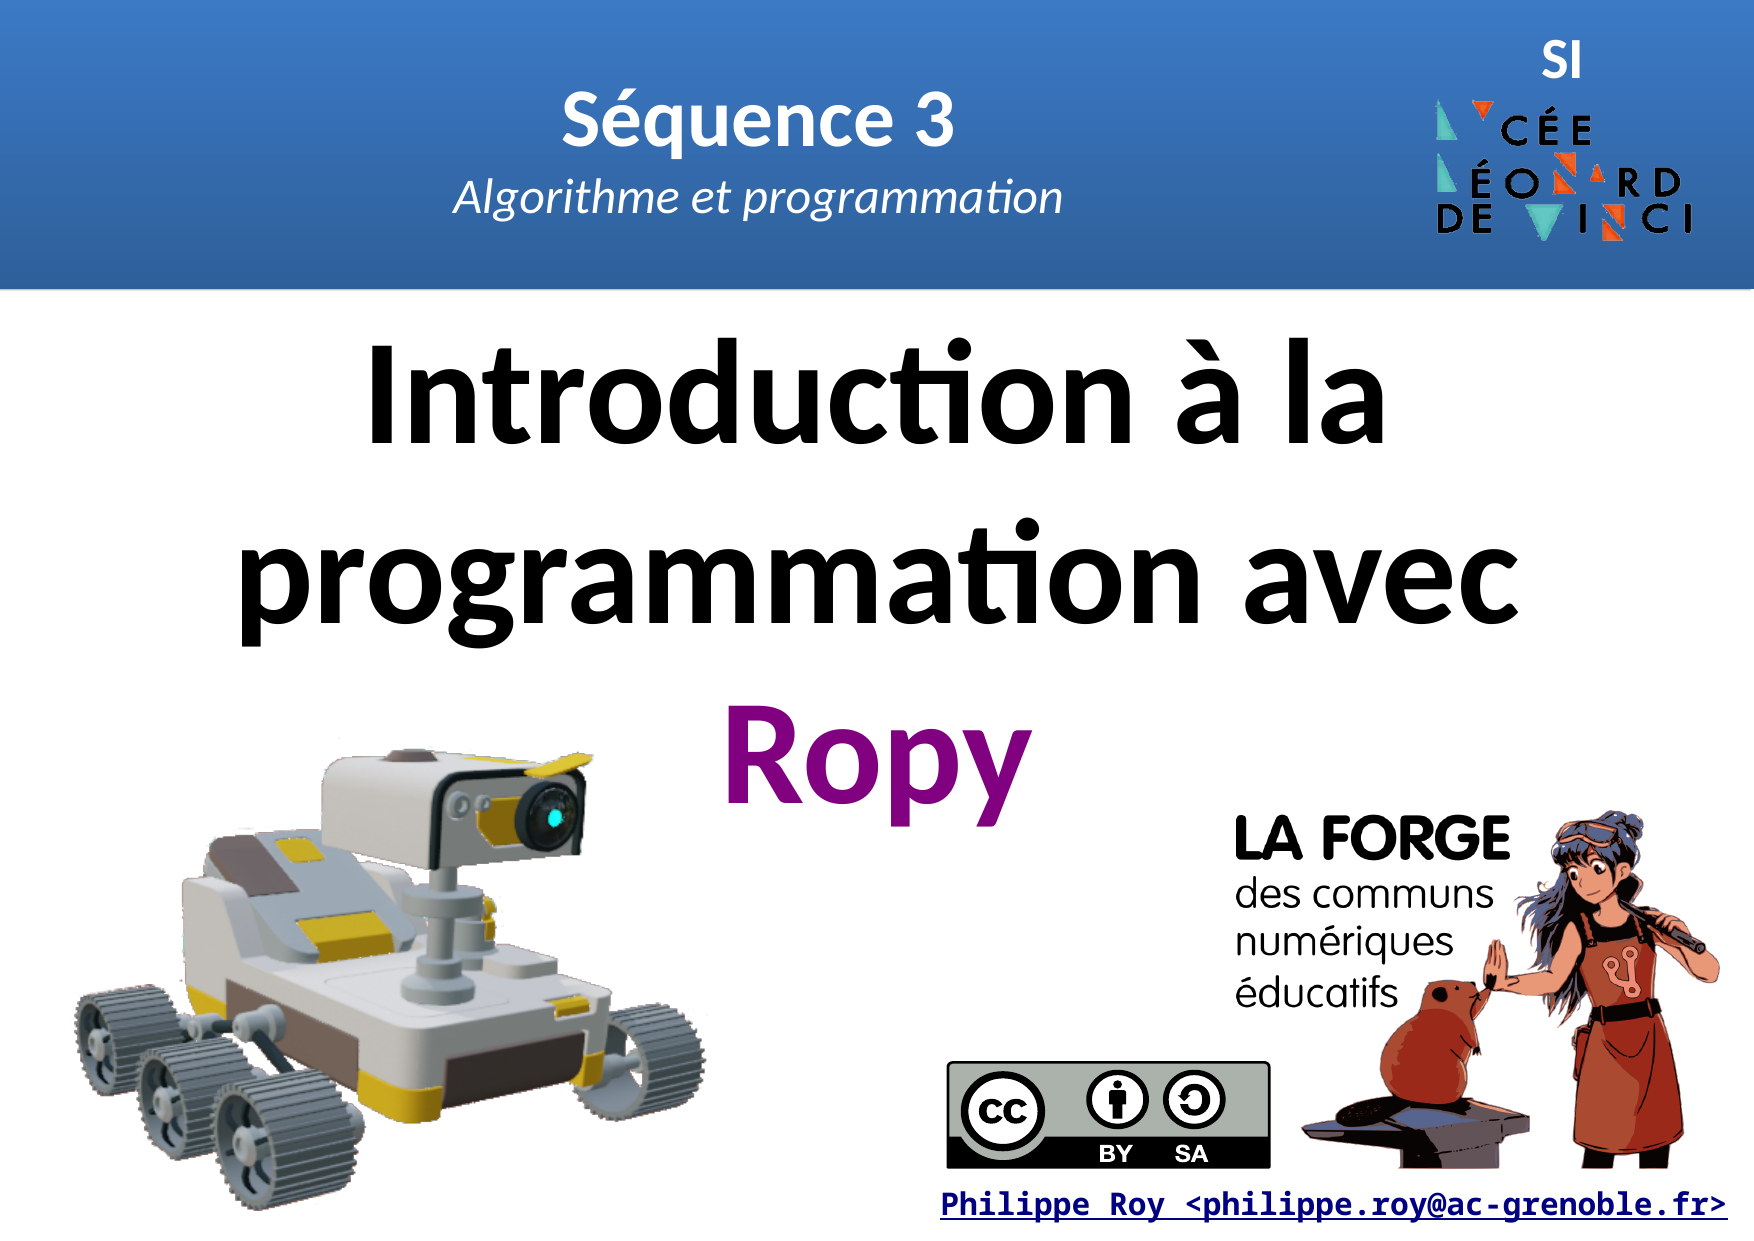

# Séquence 3 Algorithme et programmation
SI
Introduction à la programmation avec
Ropy
Philippe Roy <philippe.roy@ac-grenoble.fr>